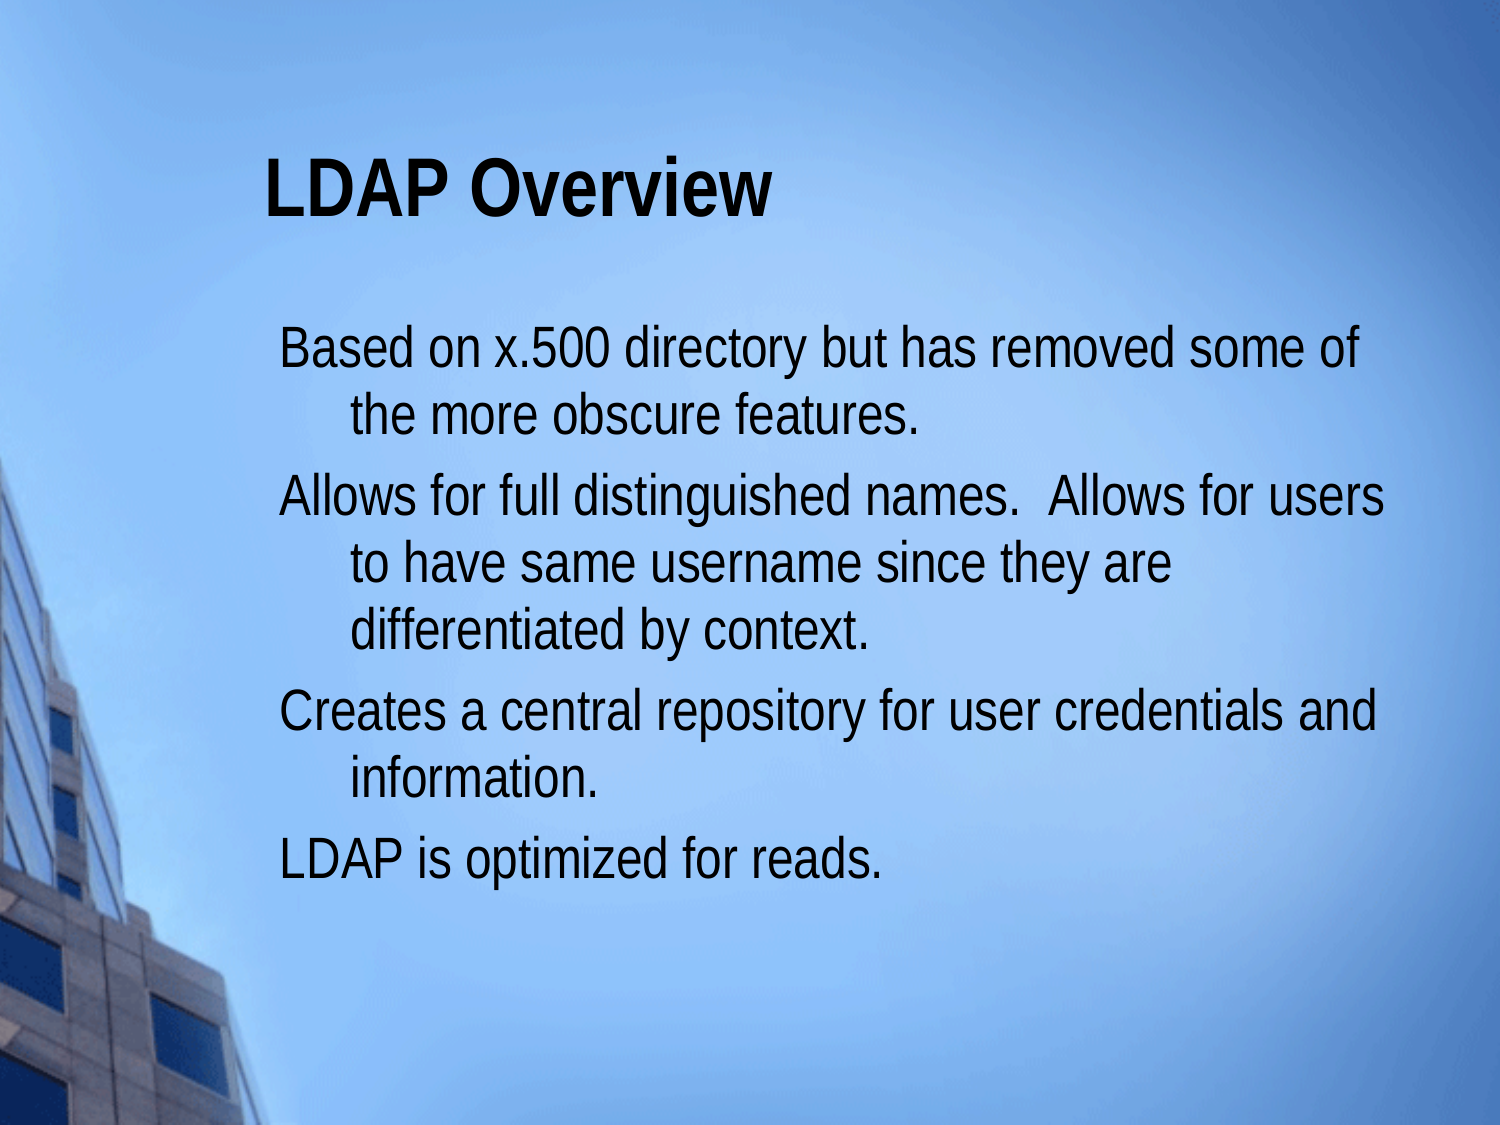

# LDAP Overview
Based on x.500 directory but has removed some of the more obscure features.
Allows for full distinguished names. Allows for users to have same username since they are differentiated by context.
Creates a central repository for user credentials and information.
LDAP is optimized for reads.